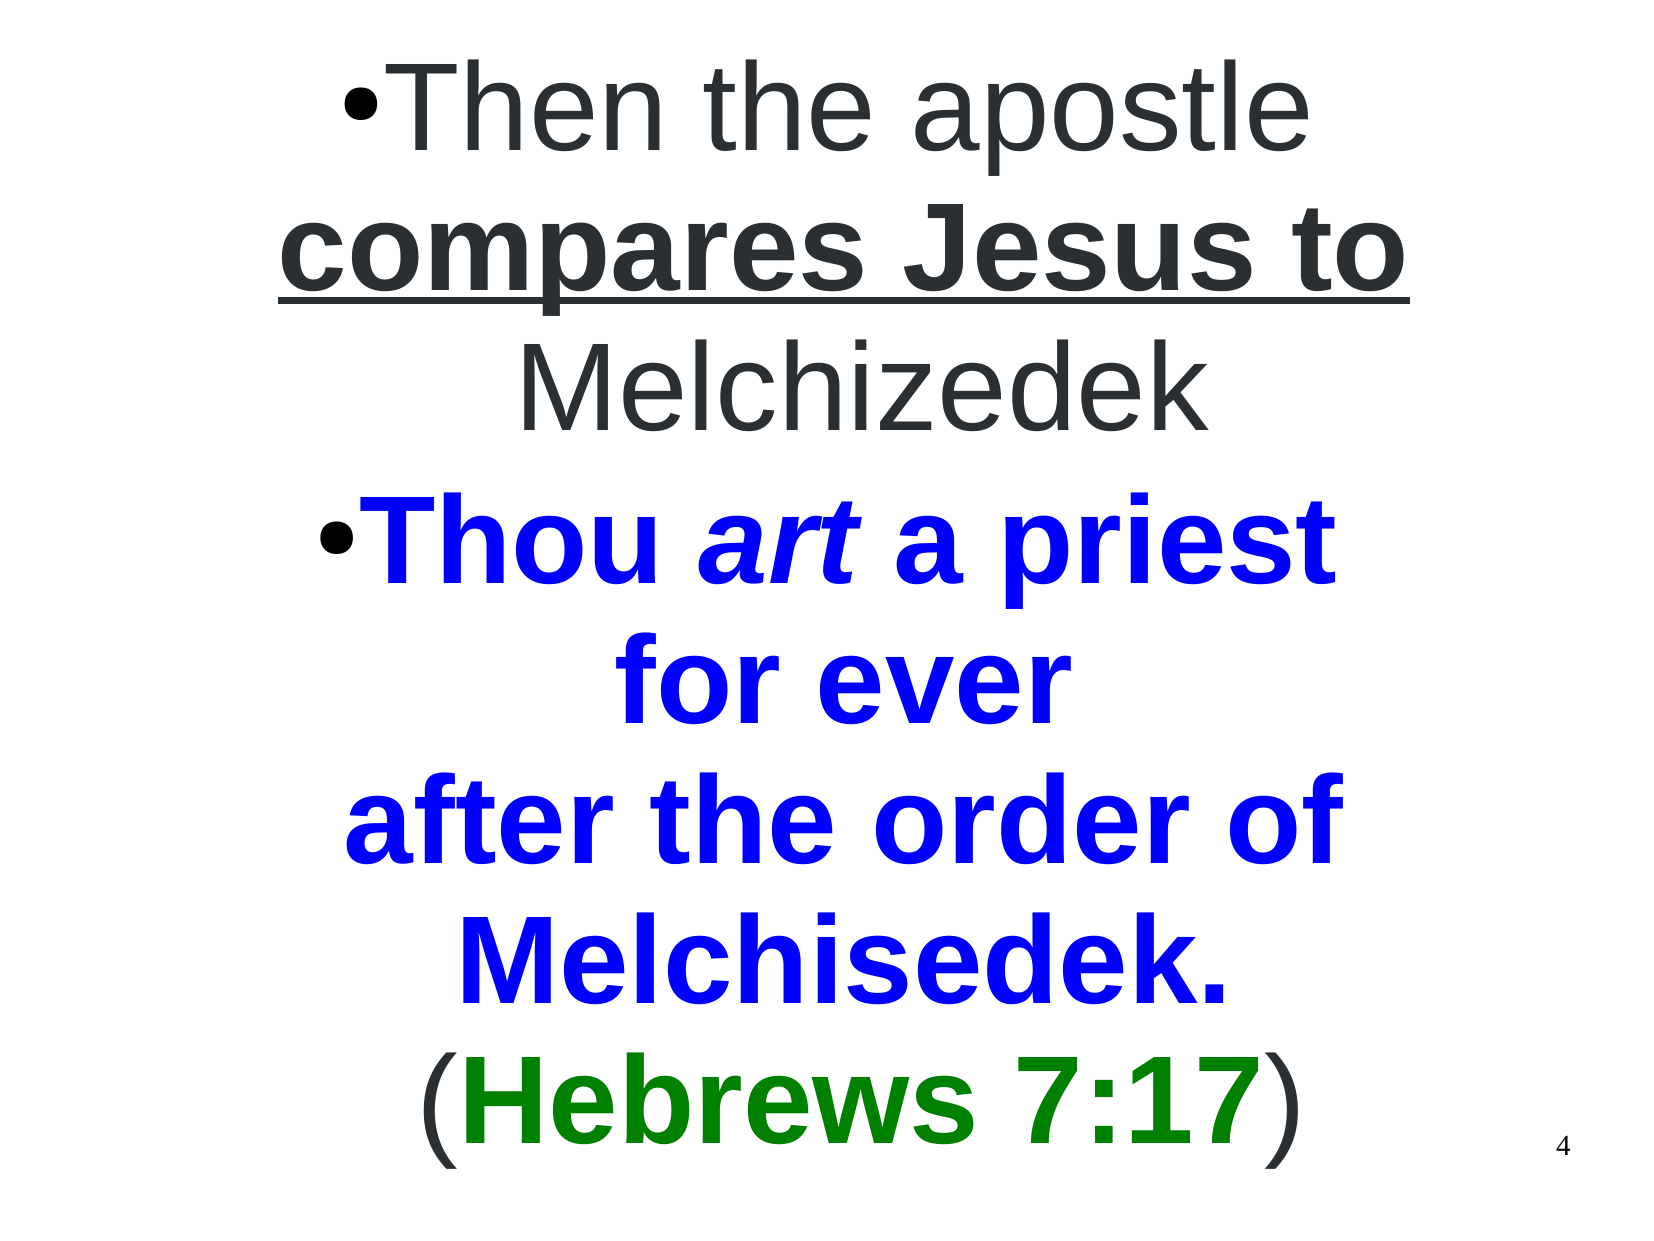

# Then the apostle compares Jesus to Melchizedek
Thou art a priest
for ever
after the order of
Melchisedek. 
(Hebrews 7:17)
4